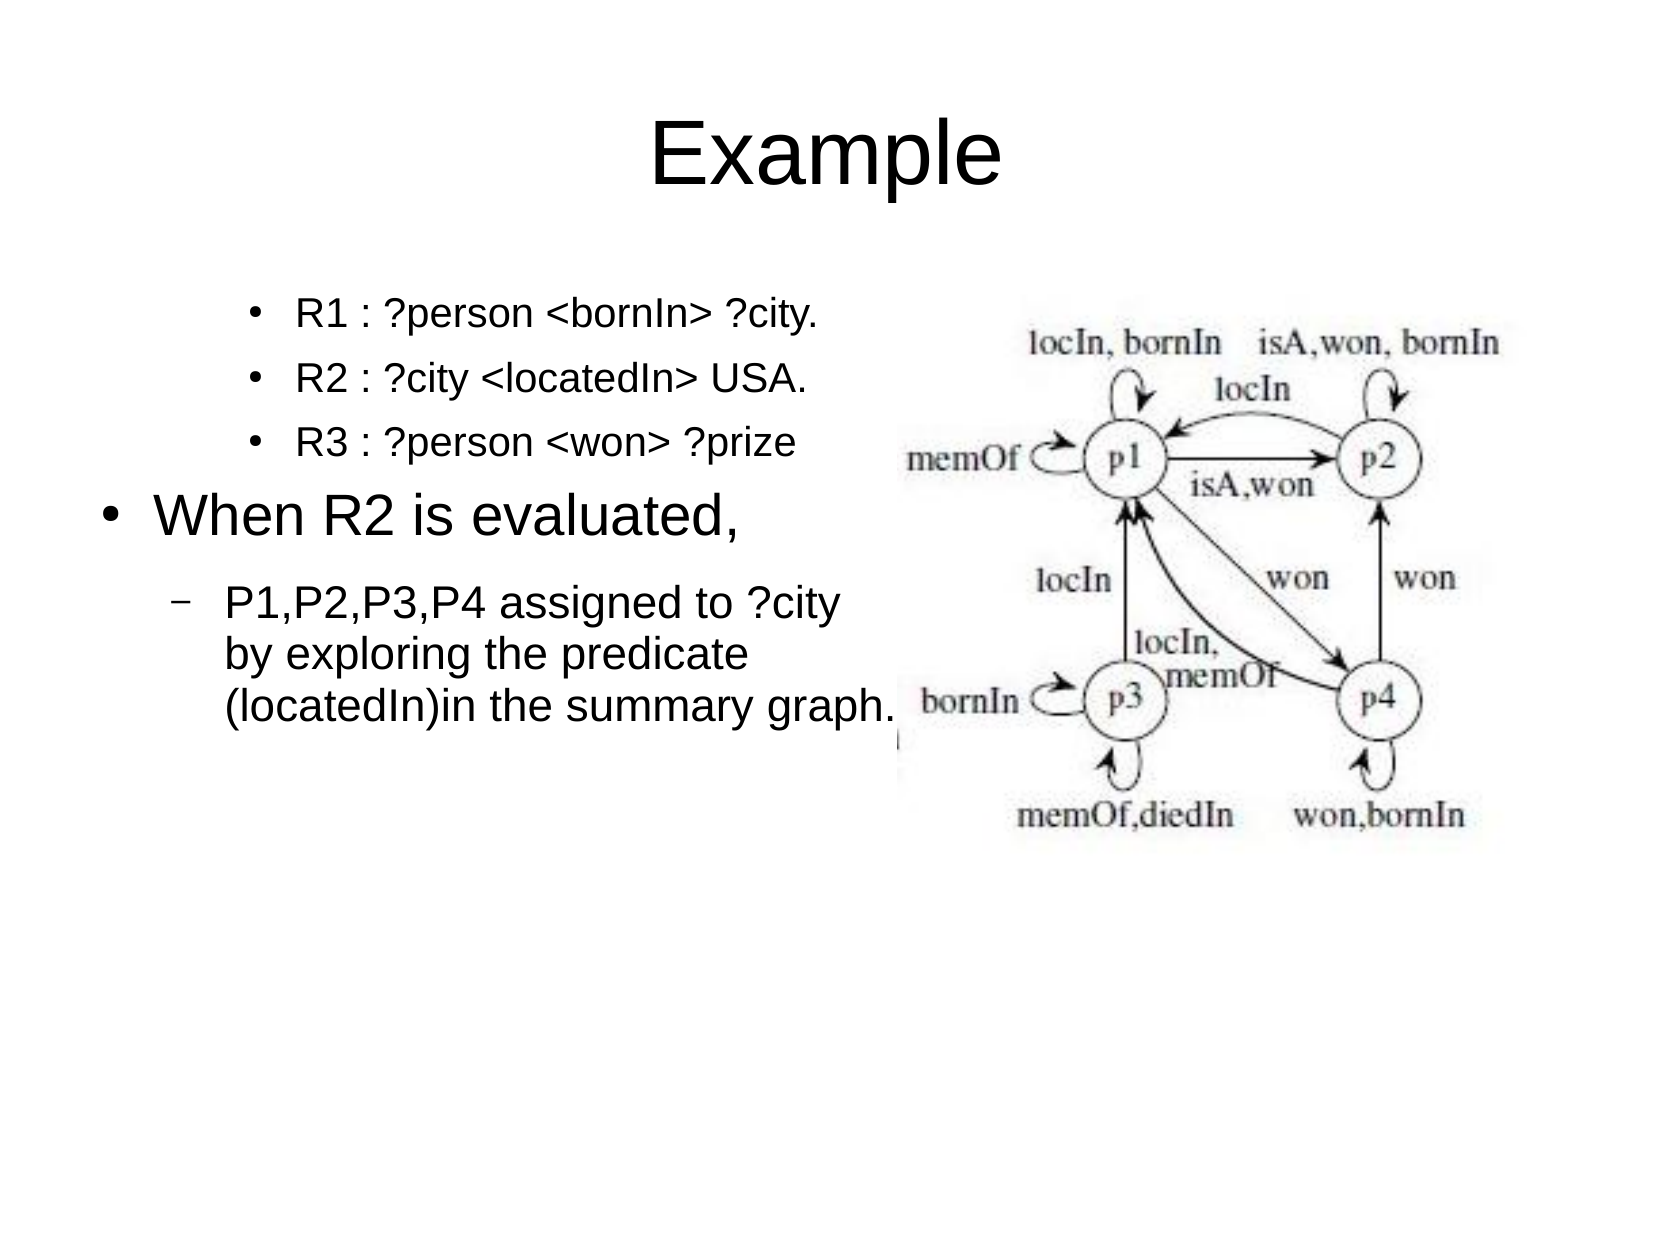

# Example
R1 : ?person <bornIn> ?city.
R2 : ?city <locatedIn> USA.
R3 : ?person <won> ?prize
When R2 is evaluated,
P1,P2,P3,P4 assigned to ?city
by exploring the predicate
(locatedIn)in the summary graph.